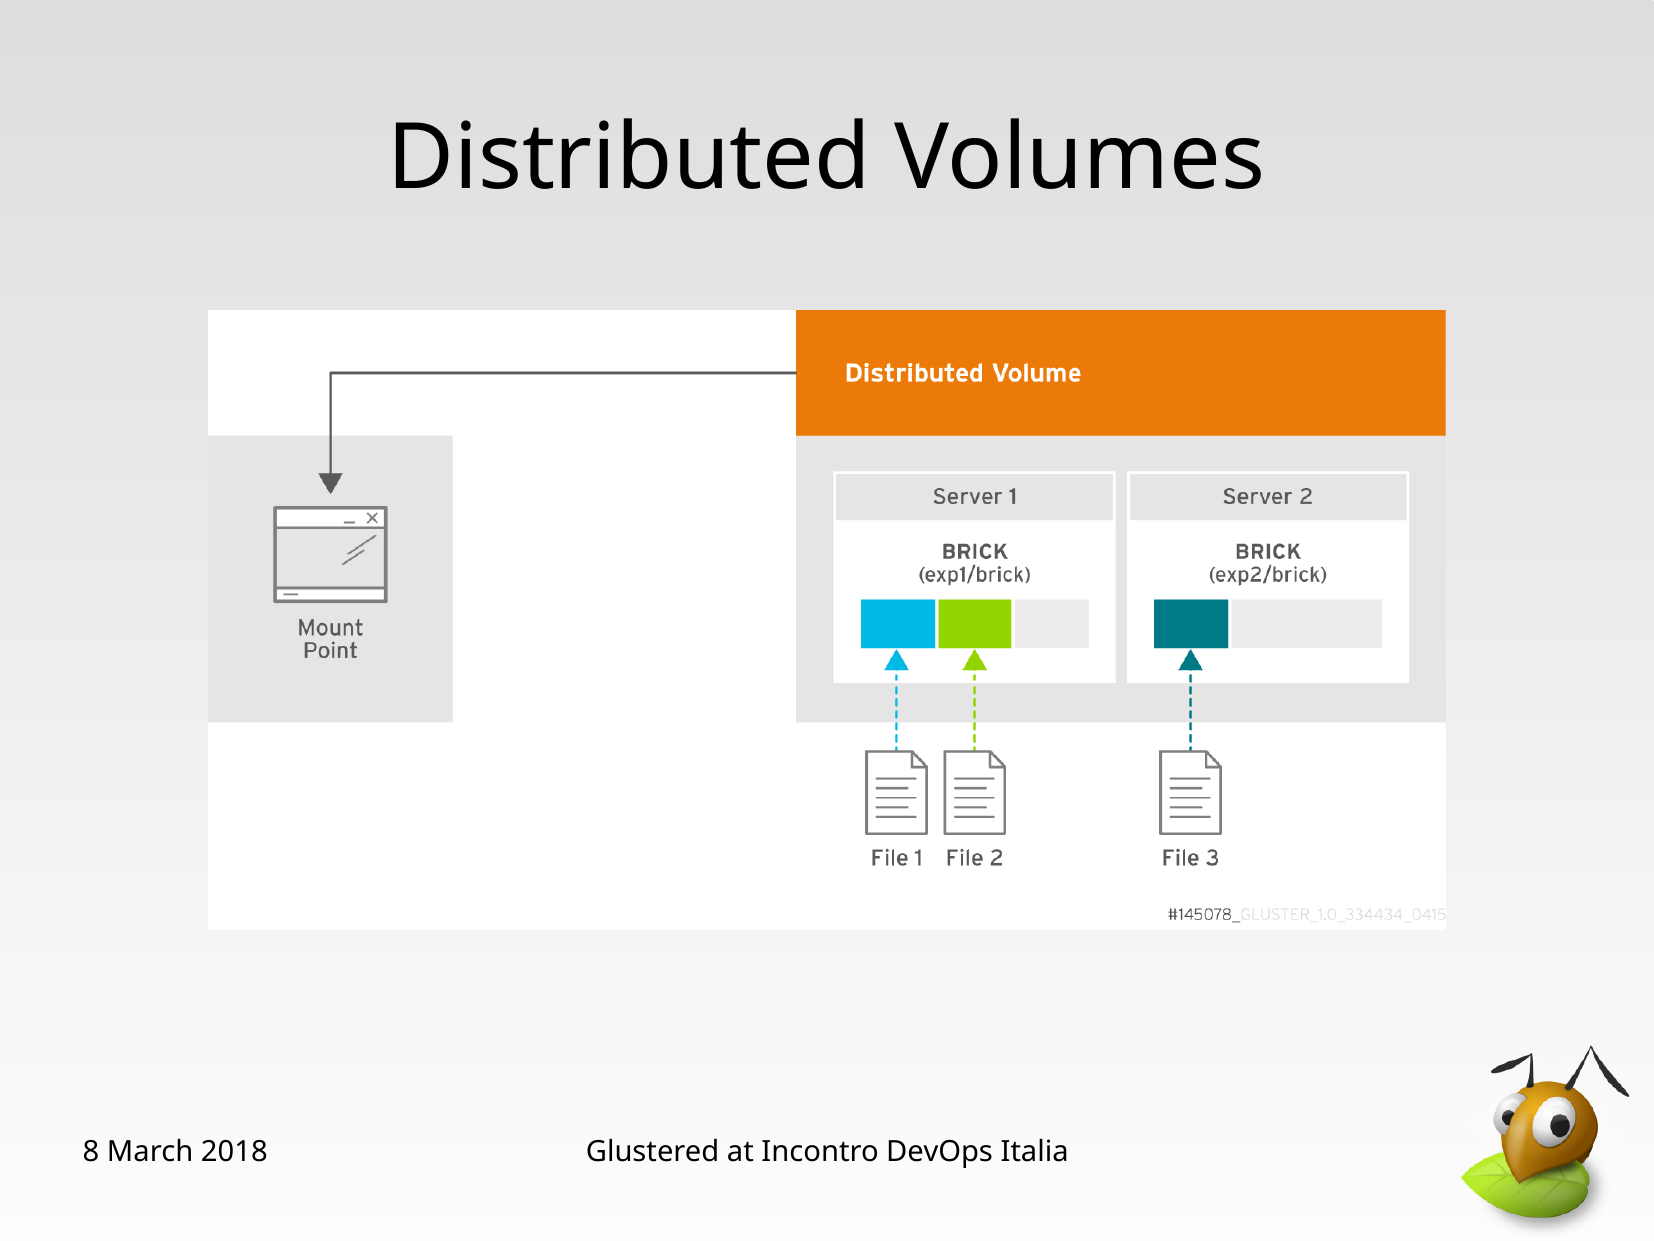

# Distributed Volumes
8 March 2018
Glustered at Incontro DevOps Italia